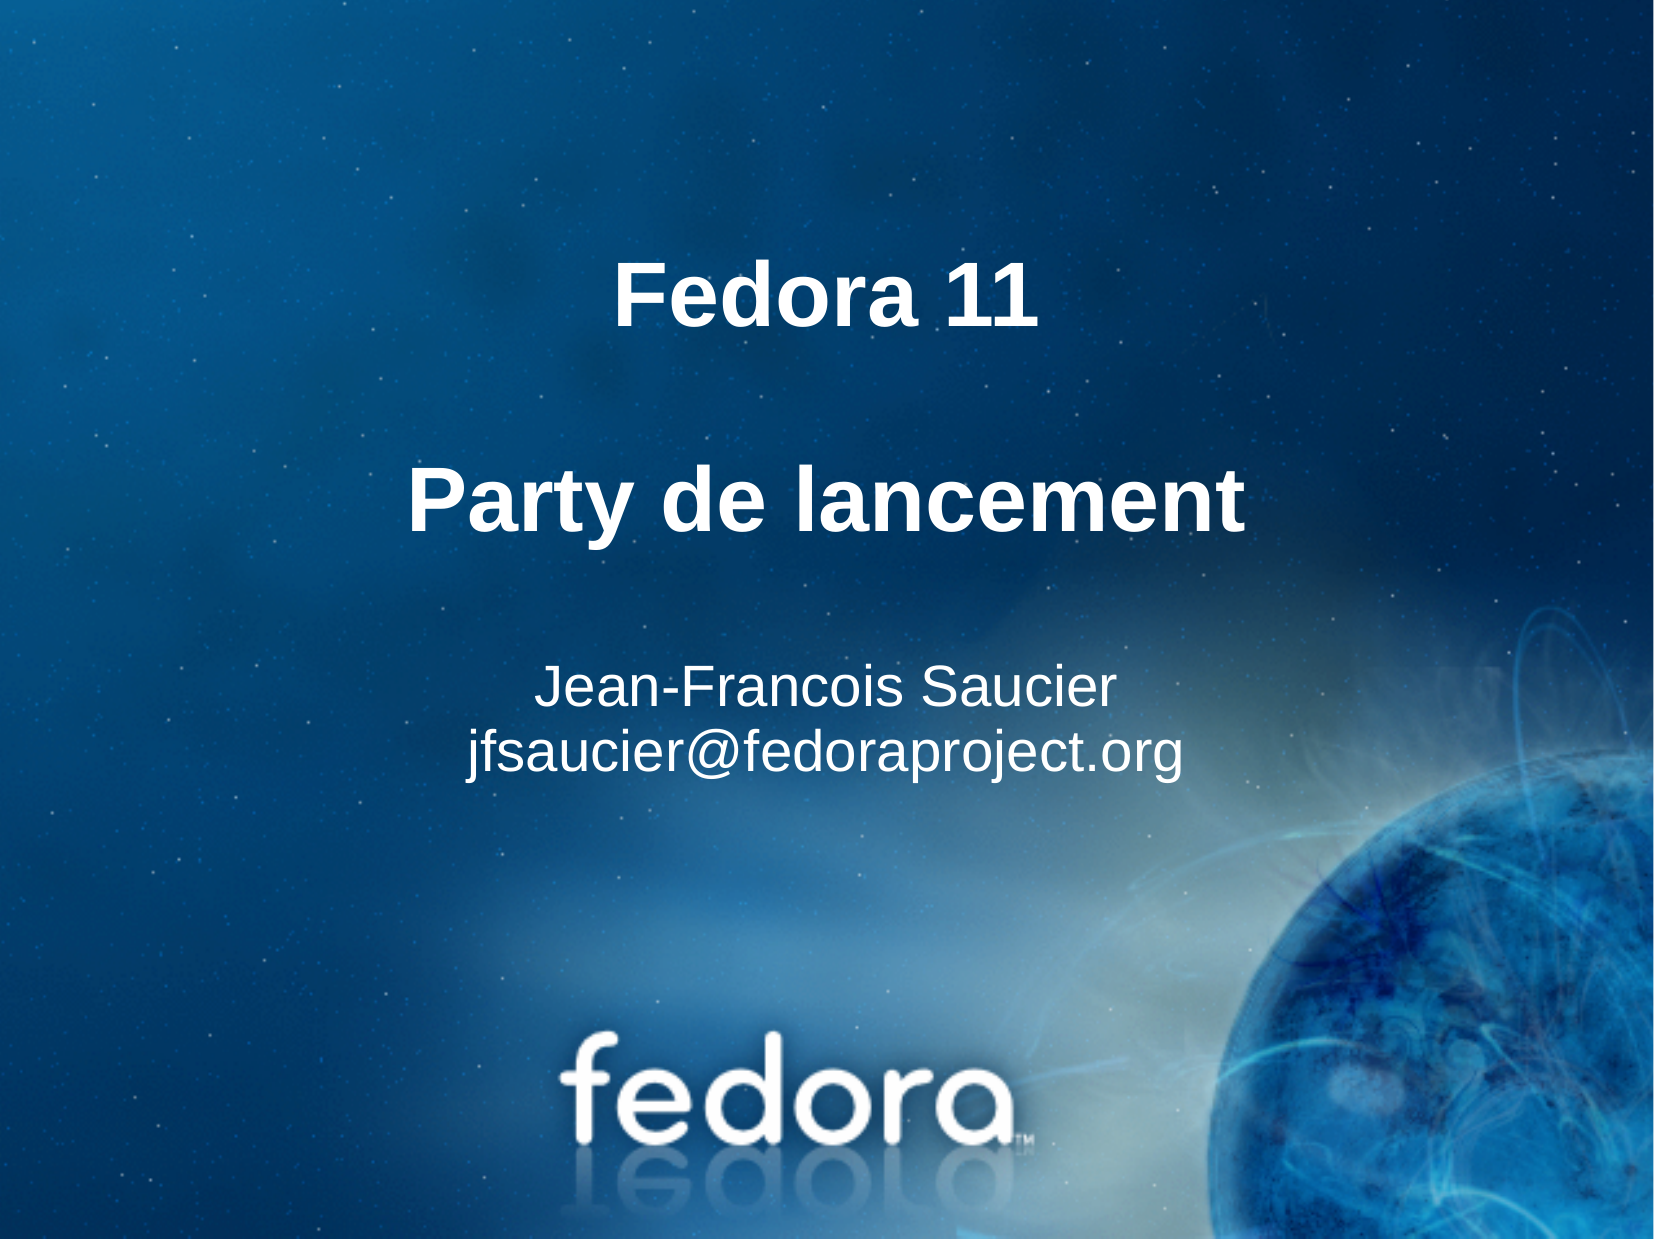

# Fedora 11 Party de lancement Jean-Francois Saucier jfsaucier@fedoraproject.org